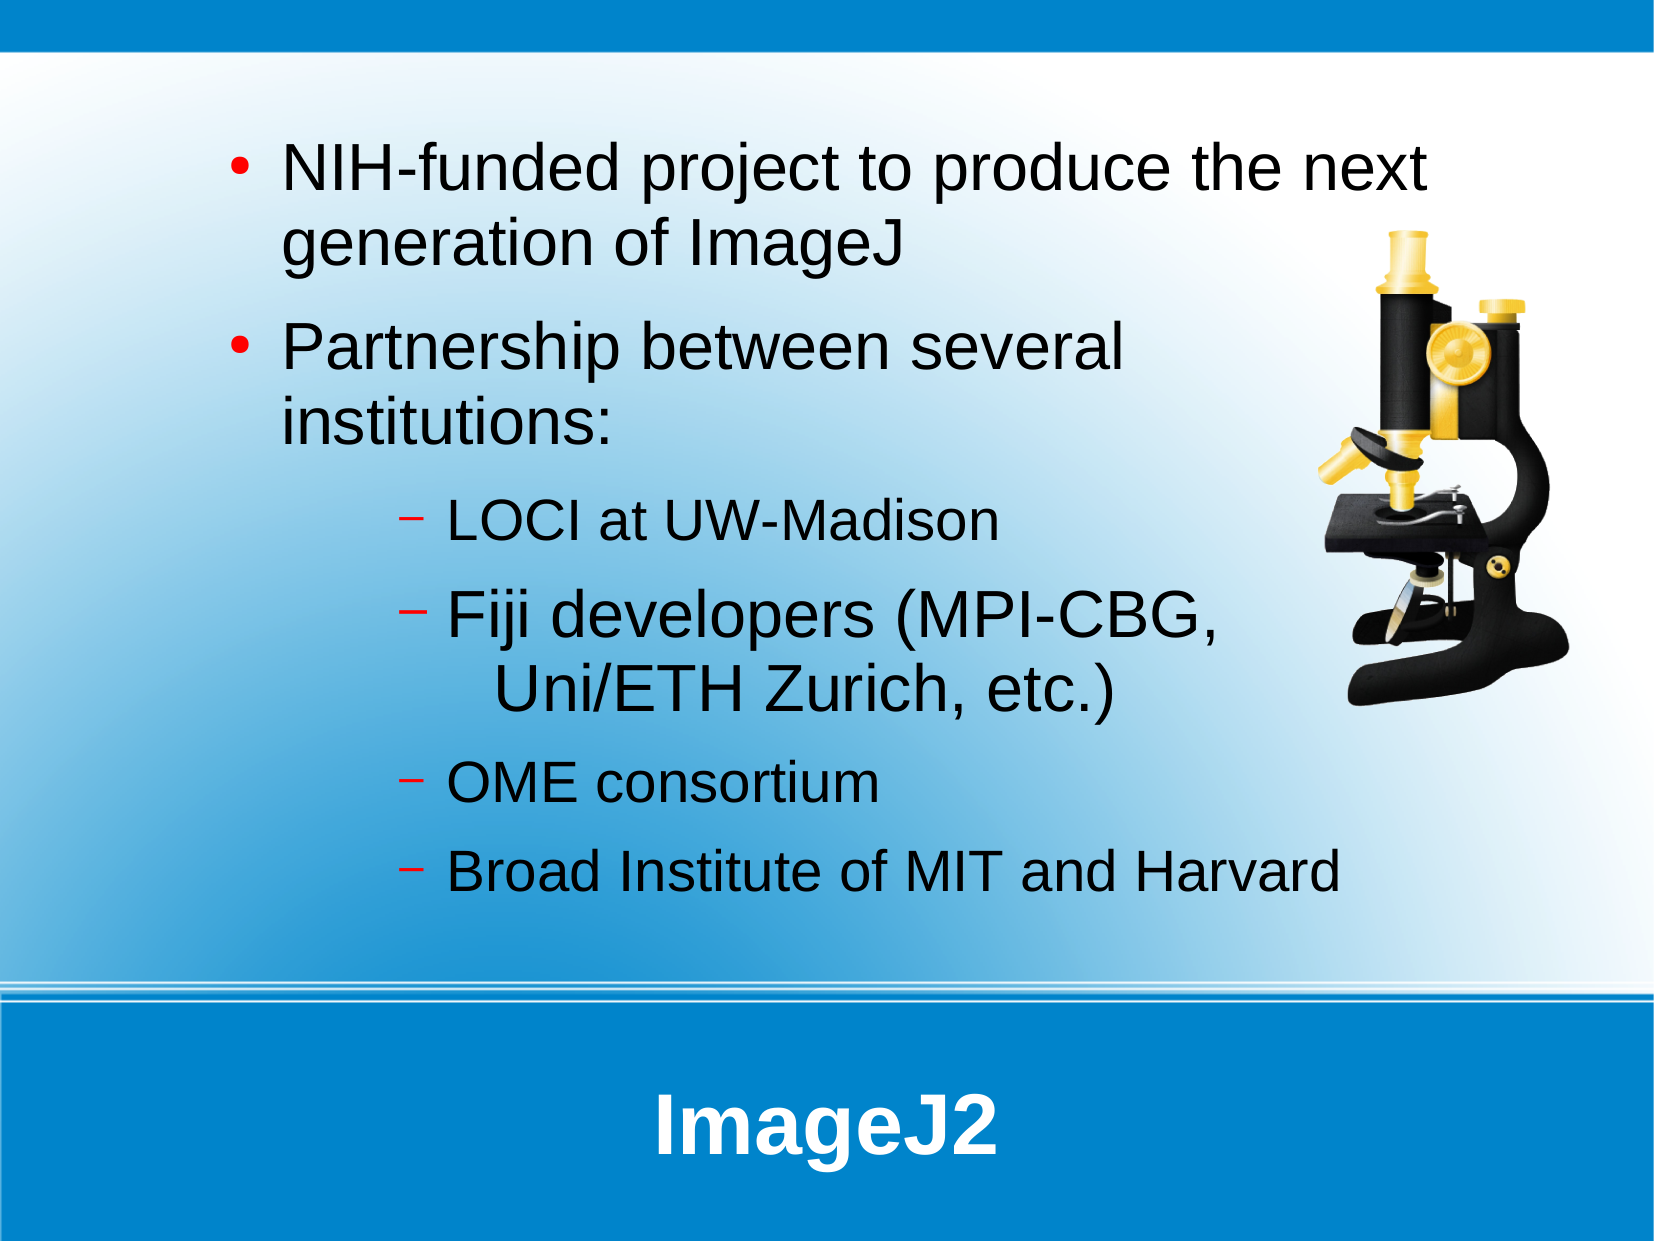

NIH-funded project to produce the next generation of ImageJ
Partnership between several institutions:
LOCI at UW-Madison
Fiji developers (MPI-CBG, Uni/ETH Zurich, etc.)
OME consortium
Broad Institute of MIT and Harvard
# ImageJ2